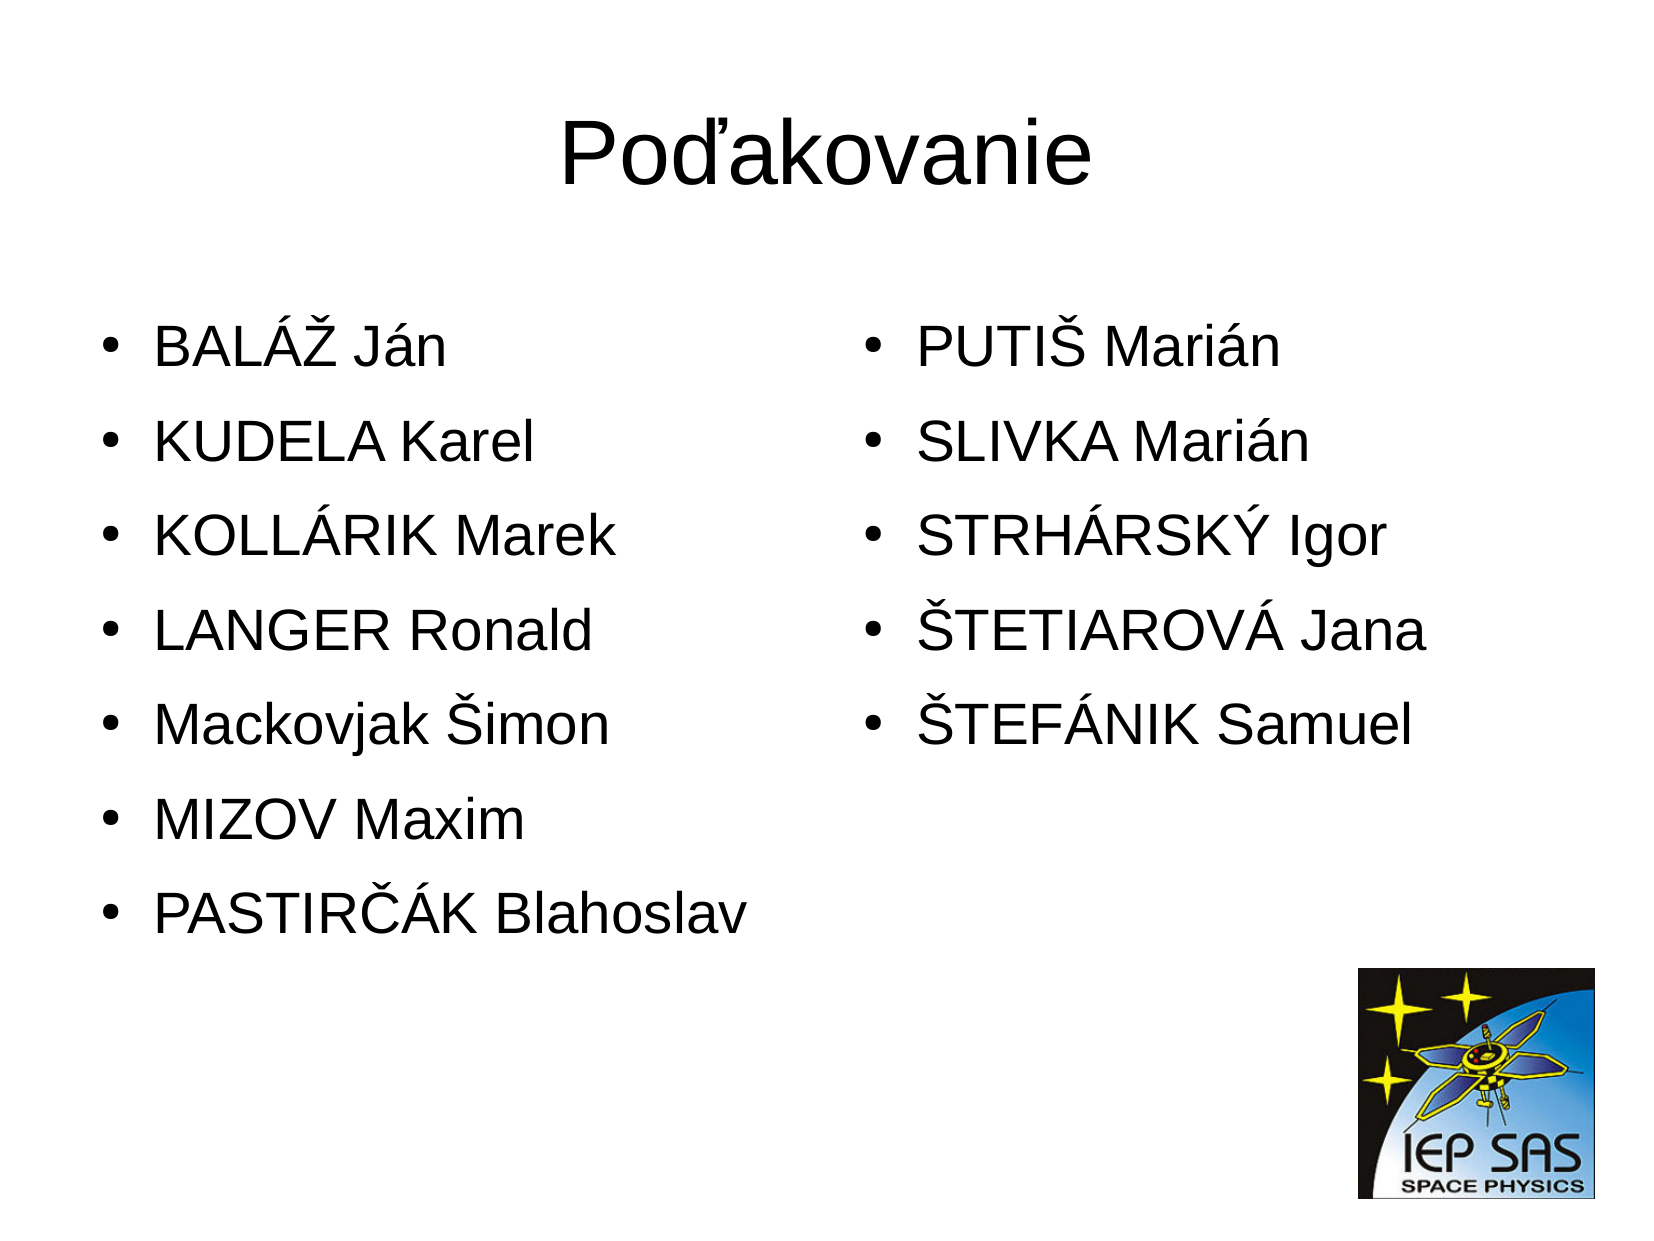

# Poďakovanie
BALÁŽ Ján
KUDELA Karel
KOLLÁRIK Marek
LANGER Ronald
Mackovjak Šimon
MIZOV Maxim
PASTIRČÁK Blahoslav
PUTIŠ Marián
SLIVKA Marián
STRHÁRSKÝ Igor
ŠTETIAROVÁ Jana
ŠTEFÁNIK Samuel